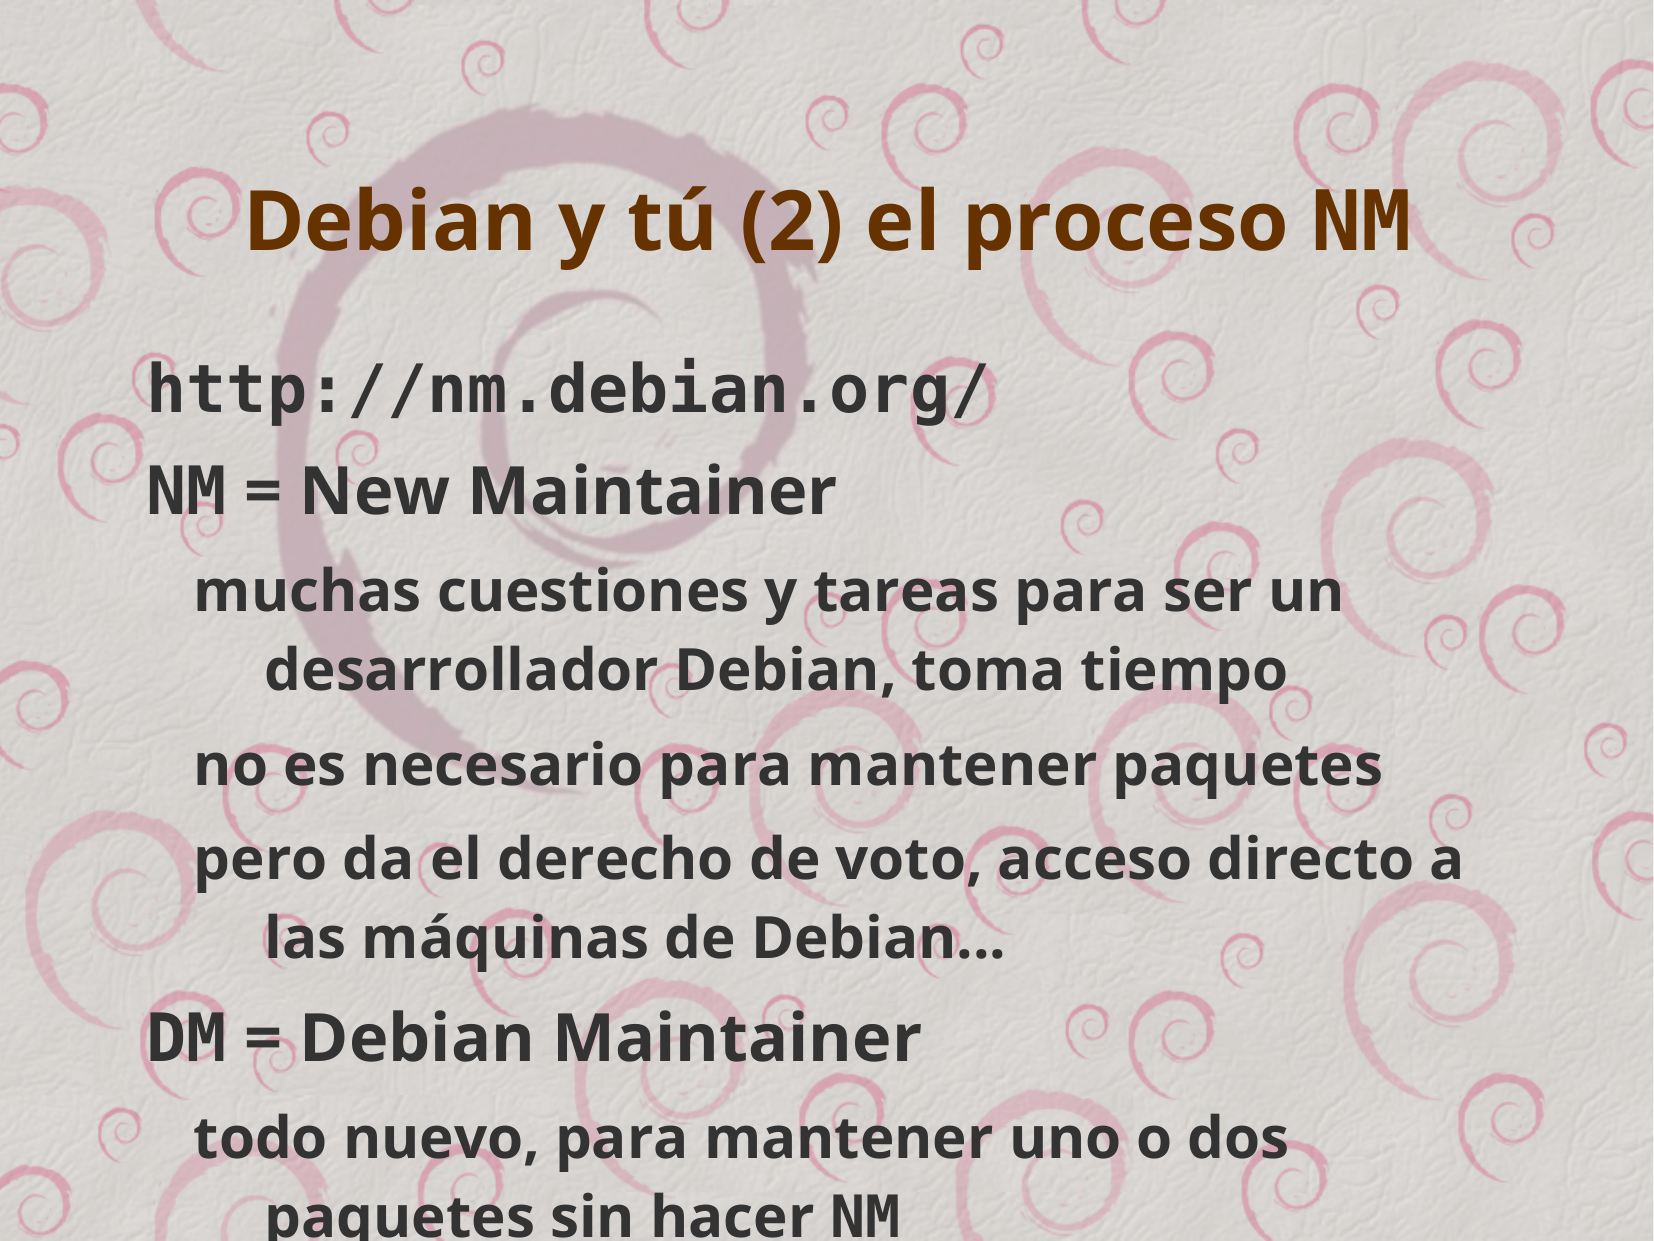

# Debian y tú (2) el proceso NM
http://nm.debian.org/
NM = New Maintainer
muchas cuestiones y tareas para ser un desarrollador Debian, toma tiempo
no es necesario para mantener paquetes
pero da el derecho de voto, acceso directo a las máquinas de Debian...
DM = Debian Maintainer
todo nuevo, para mantener uno o dos paquetes sin hacer NM